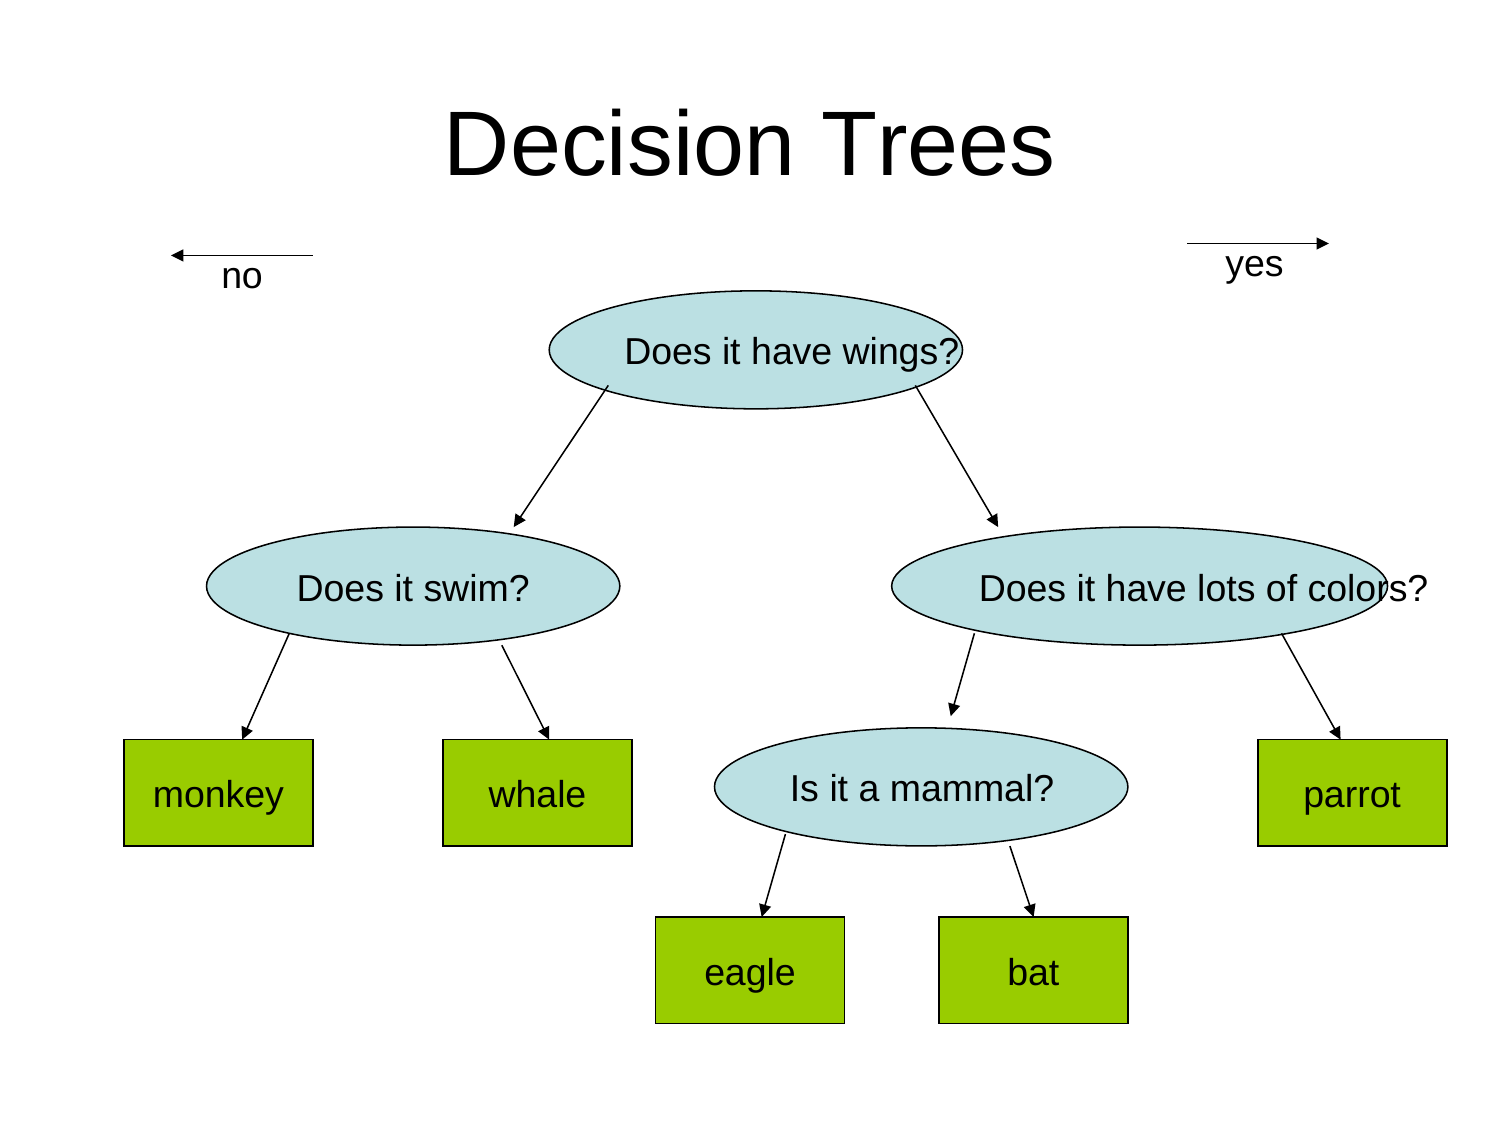

# Decision Trees
yes
no
Does it have wings?
Does it swim?
Does it have lots of colors?
Is it a mammal?
monkey
whale
parrot
eagle
bat